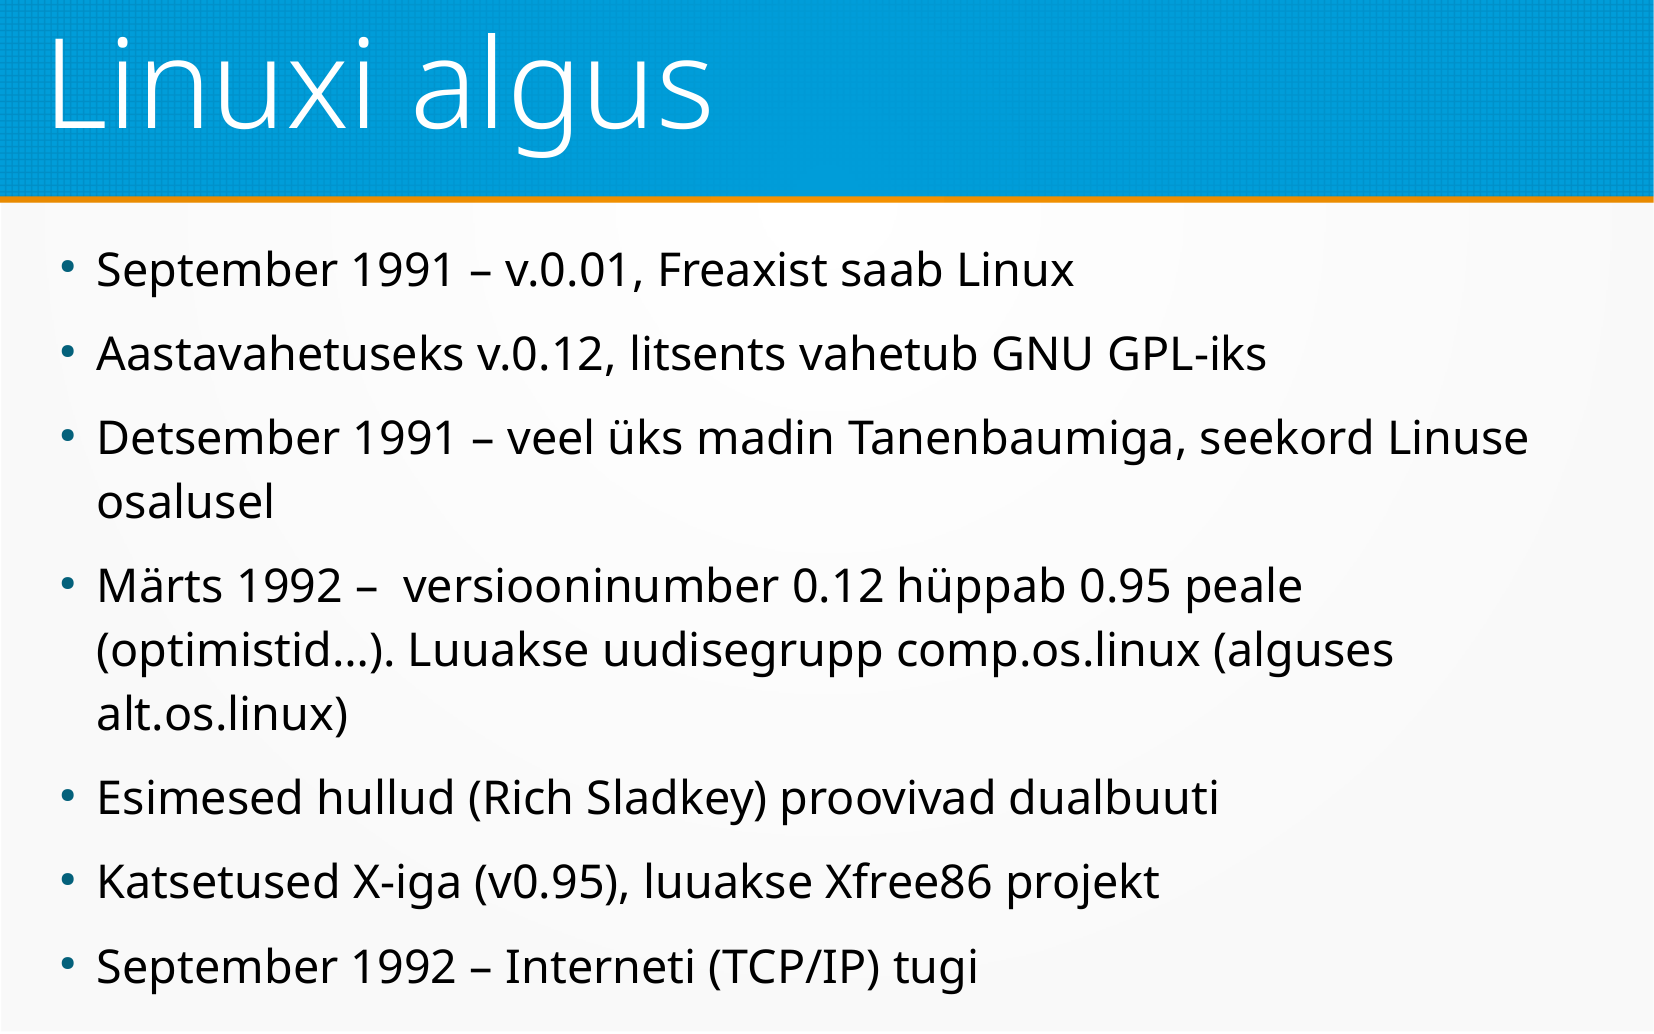

# Linuxi algus
September 1991 – v.0.01, Freaxist saab Linux
Aastavahetuseks v.0.12, litsents vahetub GNU GPL-iks
Detsember 1991 – veel üks madin Tanenbaumiga, seekord Linuse osalusel
Märts 1992 – versiooninumber 0.12 hüppab 0.95 peale (optimistid…). Luuakse uudisegrupp comp.os.linux (alguses alt.os.linux)
Esimesed hullud (Rich Sladkey) proovivad dualbuuti
Katsetused X-iga (v0.95), luuakse Xfree86 projekt
September 1992 – Interneti (TCP/IP) tugi